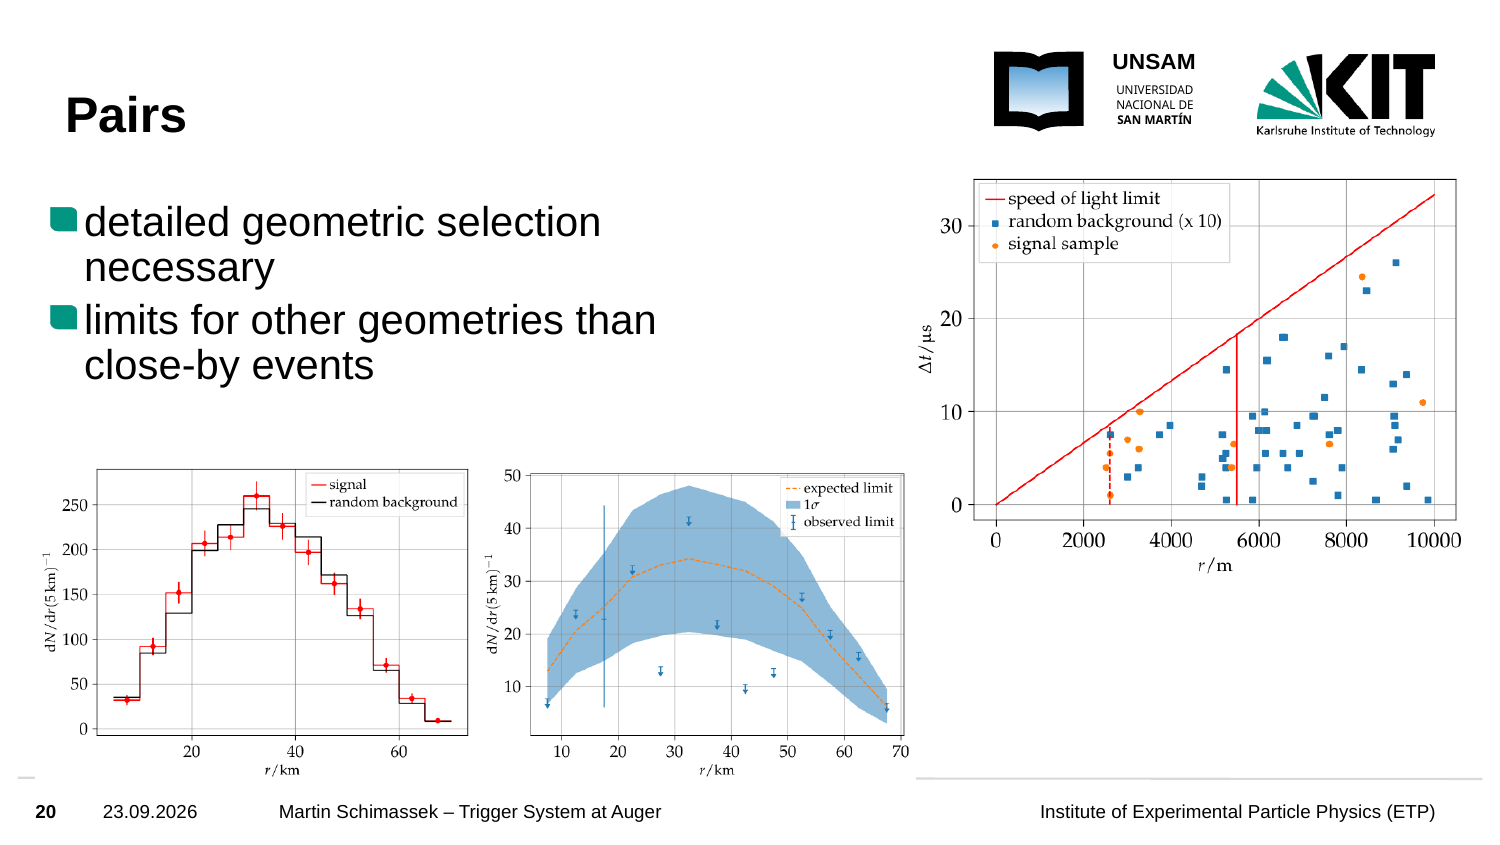

# Pairs
detailed geometric selection necessary
limits for other geometries than close-by events